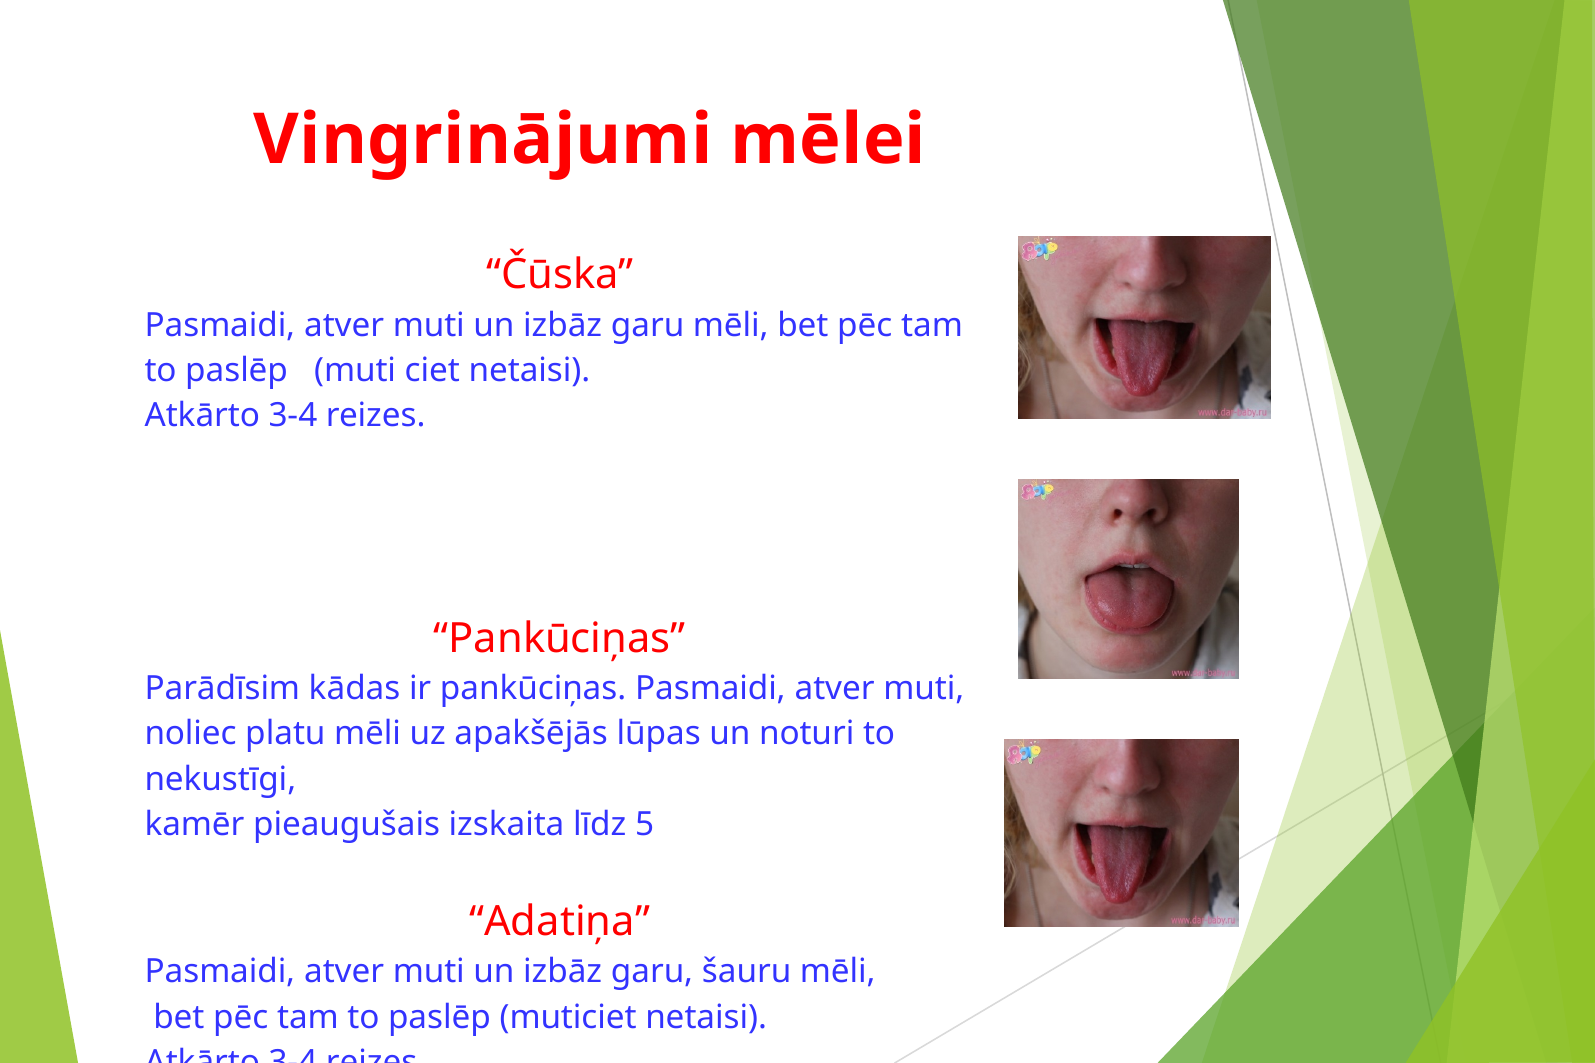

# Vingrinājumi mēlei
“Čūska”
Pasmaidi, atver muti un izbāz garu mēli, bet pēc tam
to paslēp (muti ciet netaisi).
Atkārto 3-4 reizes.
“Pankūciņas”
Parādīsim kādas ir pankūciņas. Pasmaidi, atver muti,
noliec platu mēli uz apakšējās lūpas un noturi to nekustīgi,
kamēr pieaugušais izskaita līdz 5
“Adatiņa”
Pasmaidi, atver muti un izbāz garu, šauru mēli,
 bet pēc tam to paslēp (muticiet netaisi).
Atkārto 3-4 reizes.